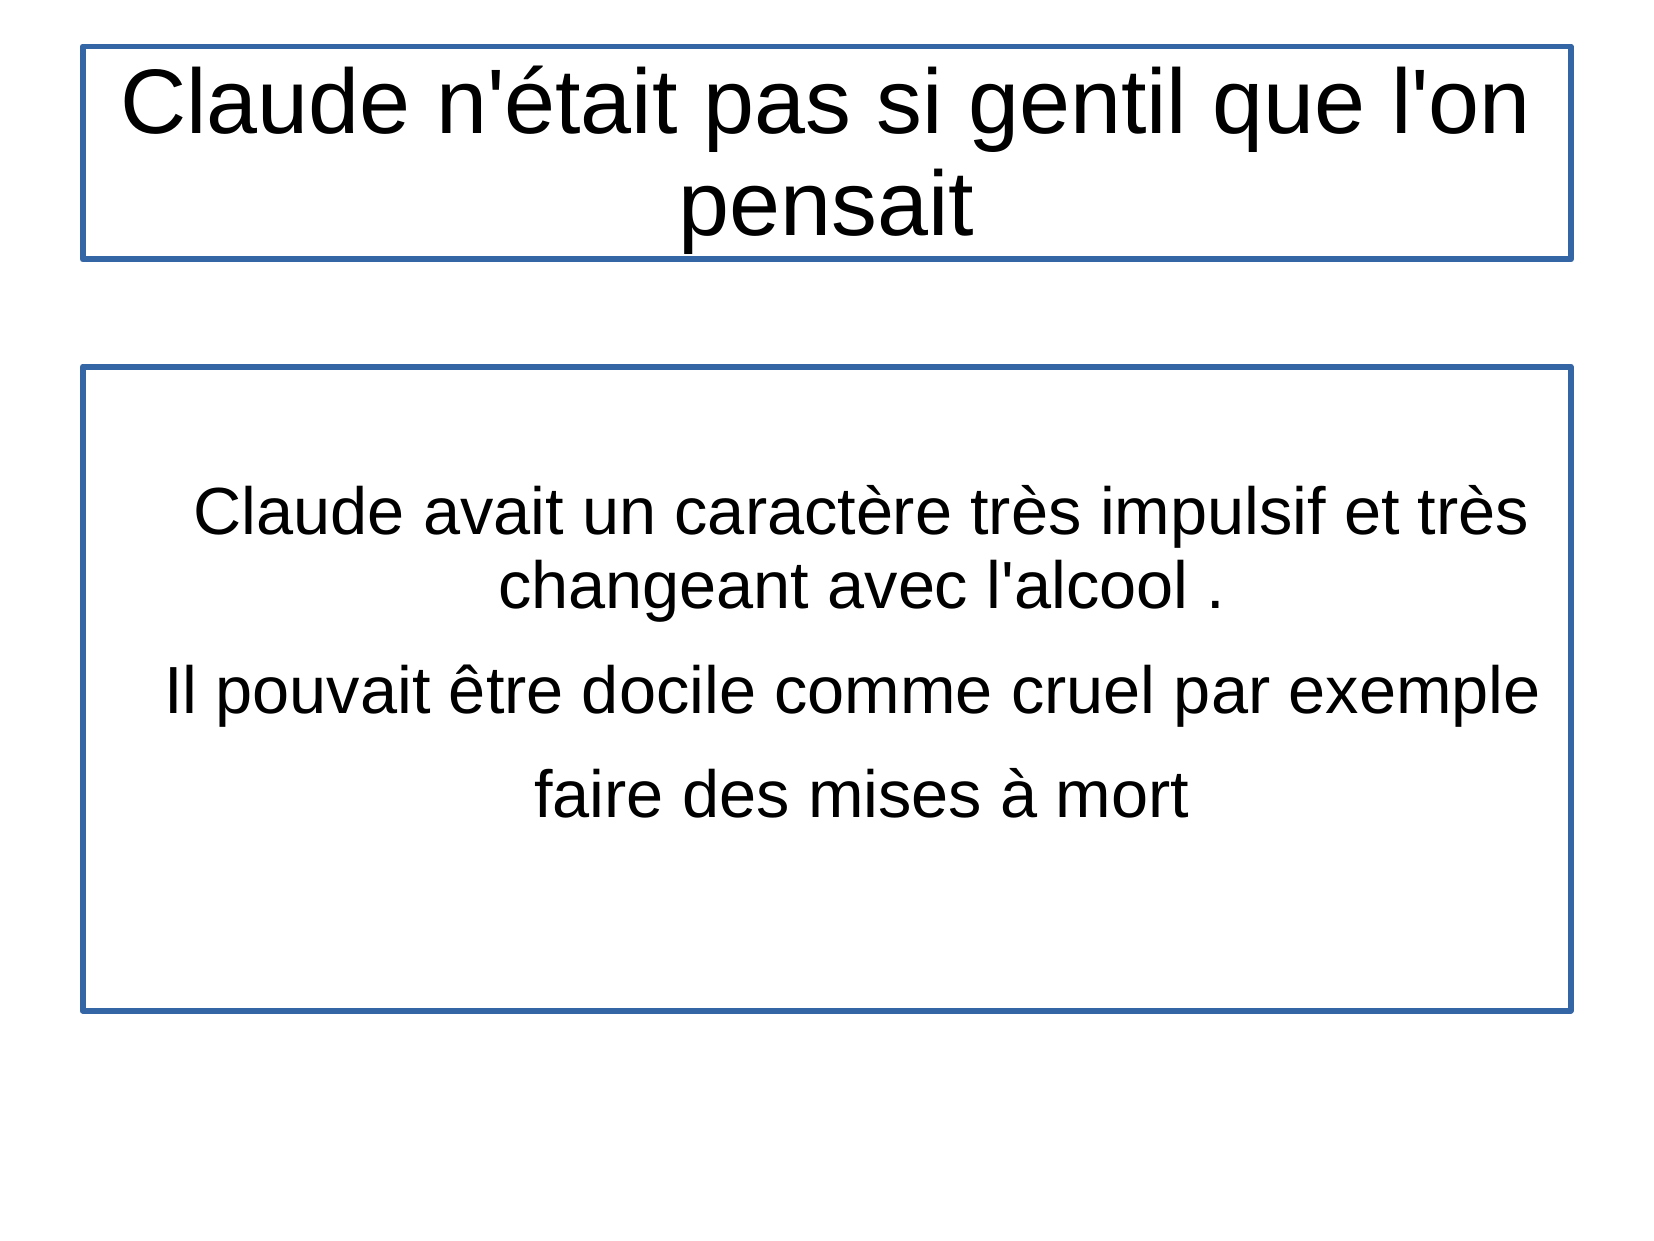

# Claude n'était pas si gentil que l'on pensait
Claude avait un caractère très impulsif et très changeant avec l'alcool .
Il pouvait être docile comme cruel par exemple
faire des mises à mort